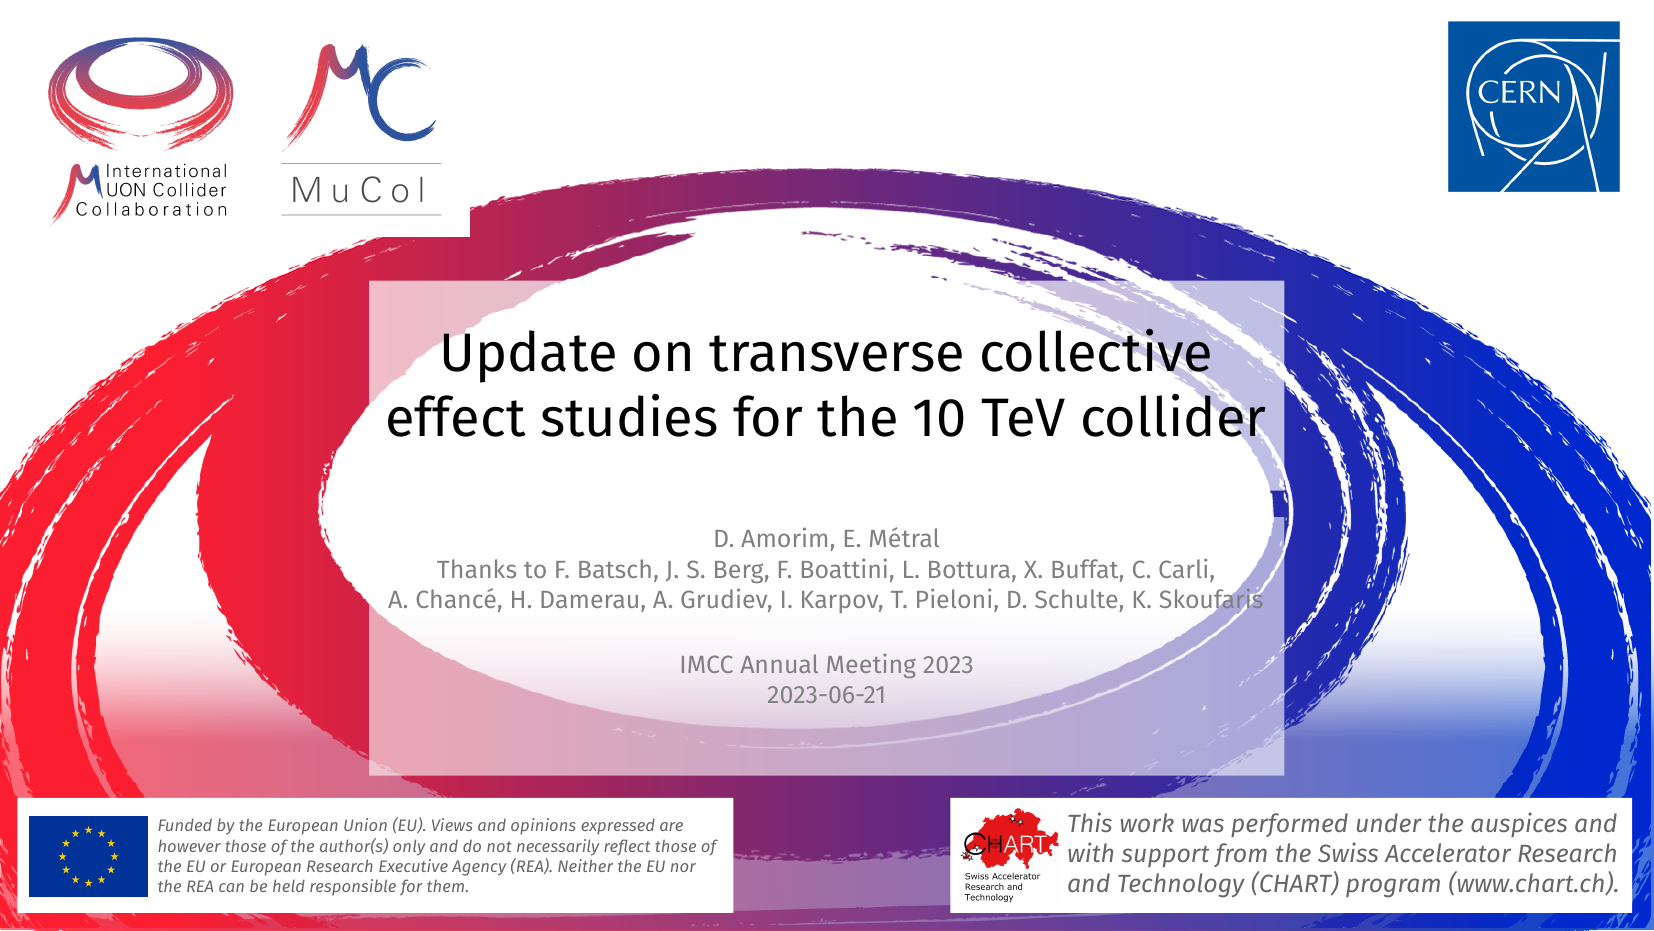

# Update on transverse collective effect studies for the 10 TeV collider
D. Amorim, E. Métral
Thanks to F. Batsch, J. S. Berg, F. Boattini, L. Bottura, X. Buffat, C. Carli,
A. Chancé, H. Damerau, A. Grudiev, I. Karpov, T. Pieloni, D. Schulte, K. Skoufaris
IMCC Annual Meeting 2023
2023-06-21
This work was performed under the auspices and with support from the Swiss Accelerator Research and Technology (CHART) program (www.chart.ch).
Funded by the European Union (EU). Views and opinions expressed are however those of the author(s) only and do not necessarily reflect those of the EU or European Research Executive Agency (REA). Neither the EU nor the REA can be held responsible for them.